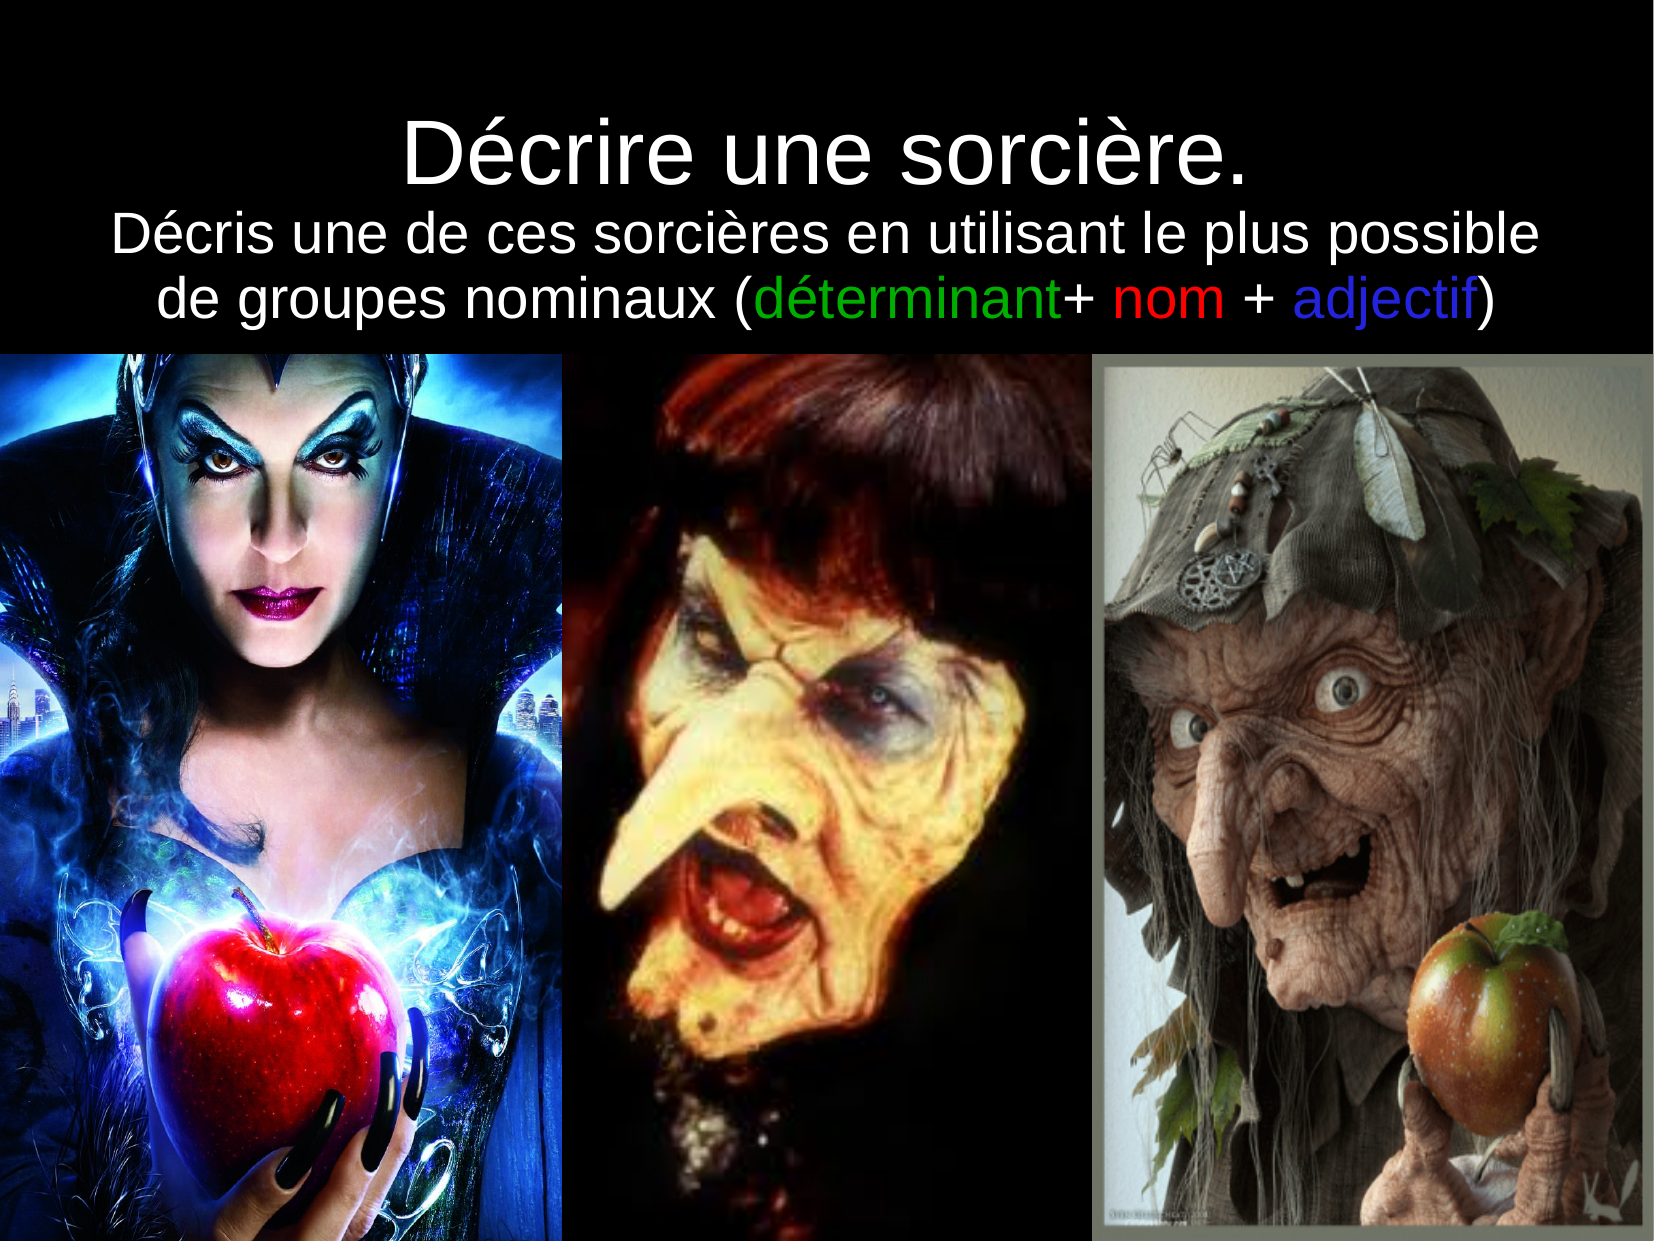

# Décrire une sorcière.
Décris une de ces sorcières en utilisant le plus possible de groupes nominaux (déterminant+ nom + adjectif)